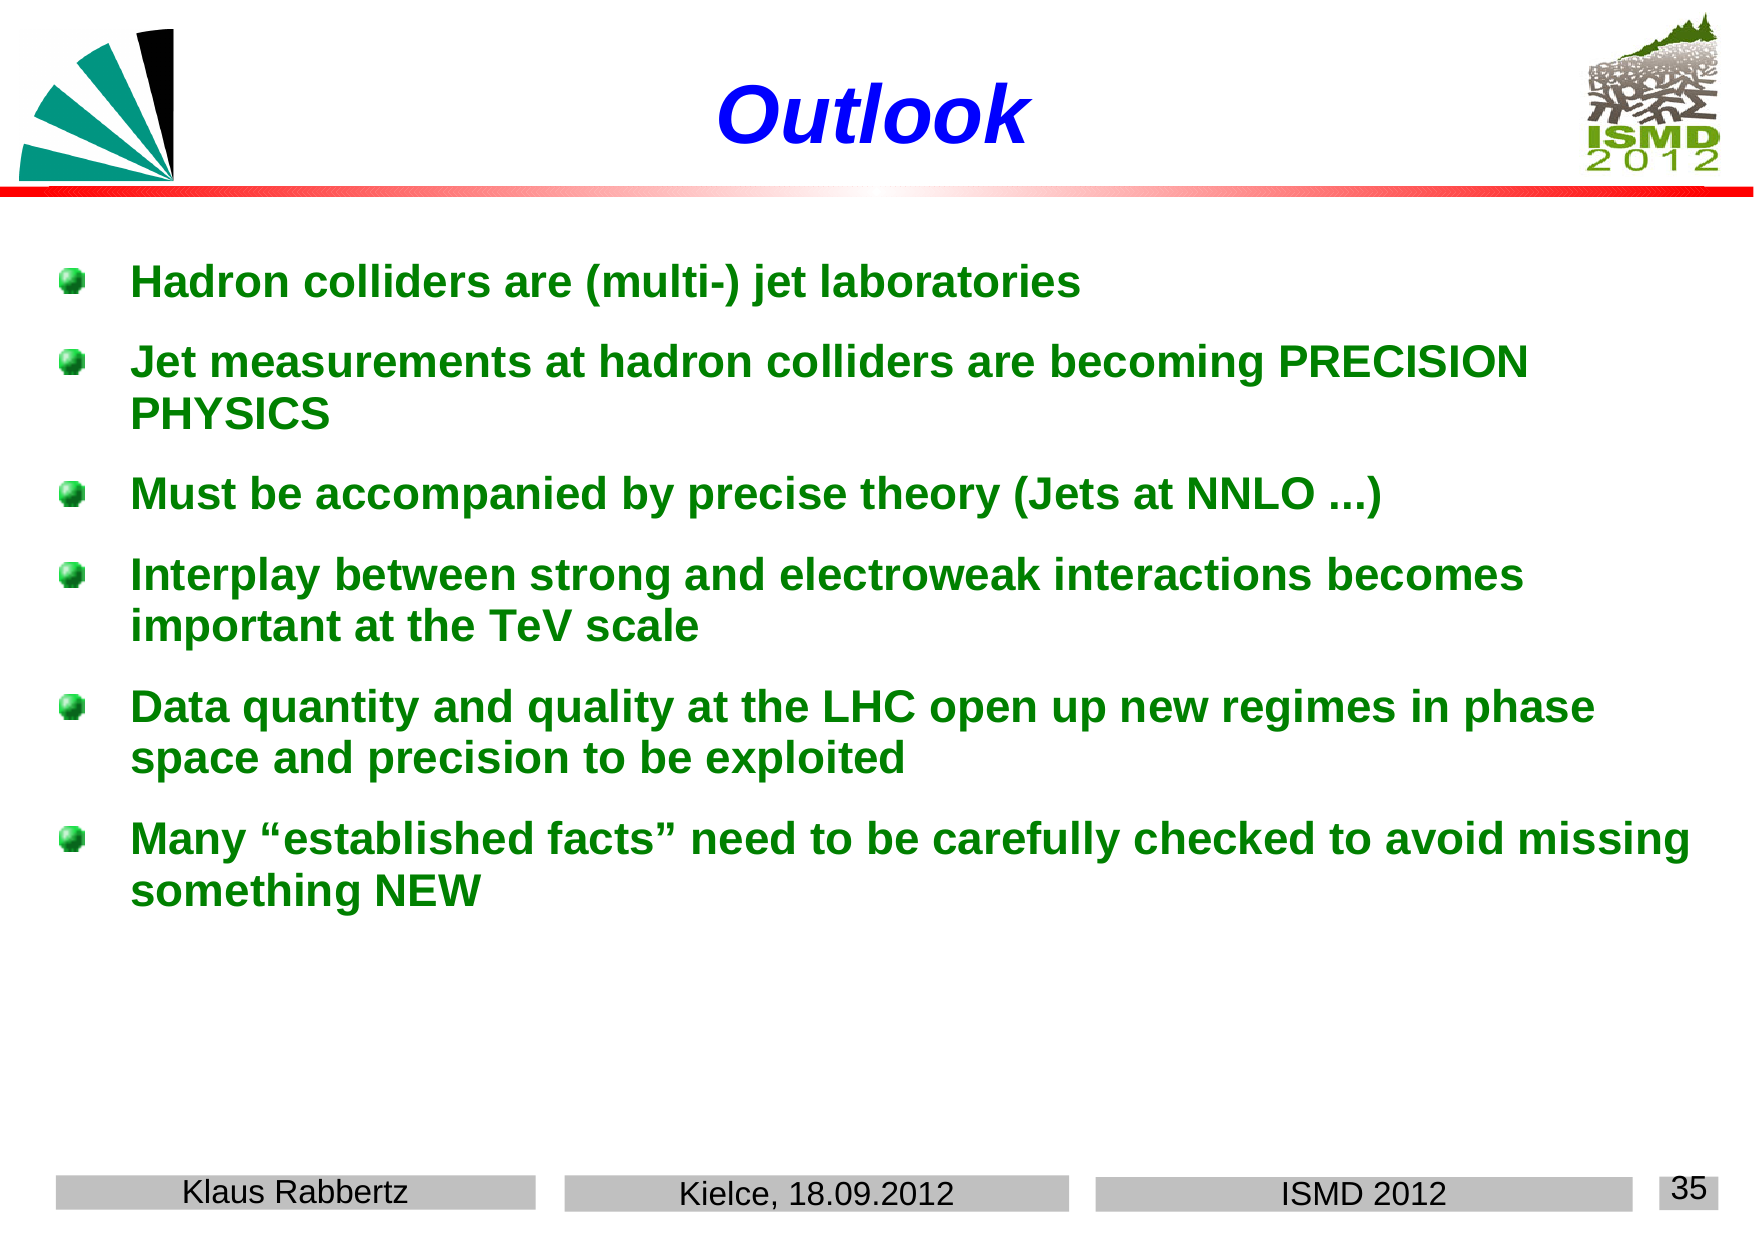

# Outlook
Hadron colliders are (multi-) jet laboratories
Jet measurements at hadron colliders are becoming PRECISION PHYSICS
Must be accompanied by precise theory (Jets at NNLO ...)
Interplay between strong and electroweak interactions becomes important at the TeV scale
Data quantity and quality at the LHC open up new regimes in phase space and precision to be exploited
Many “established facts” need to be carefully checked to avoid missing something NEW